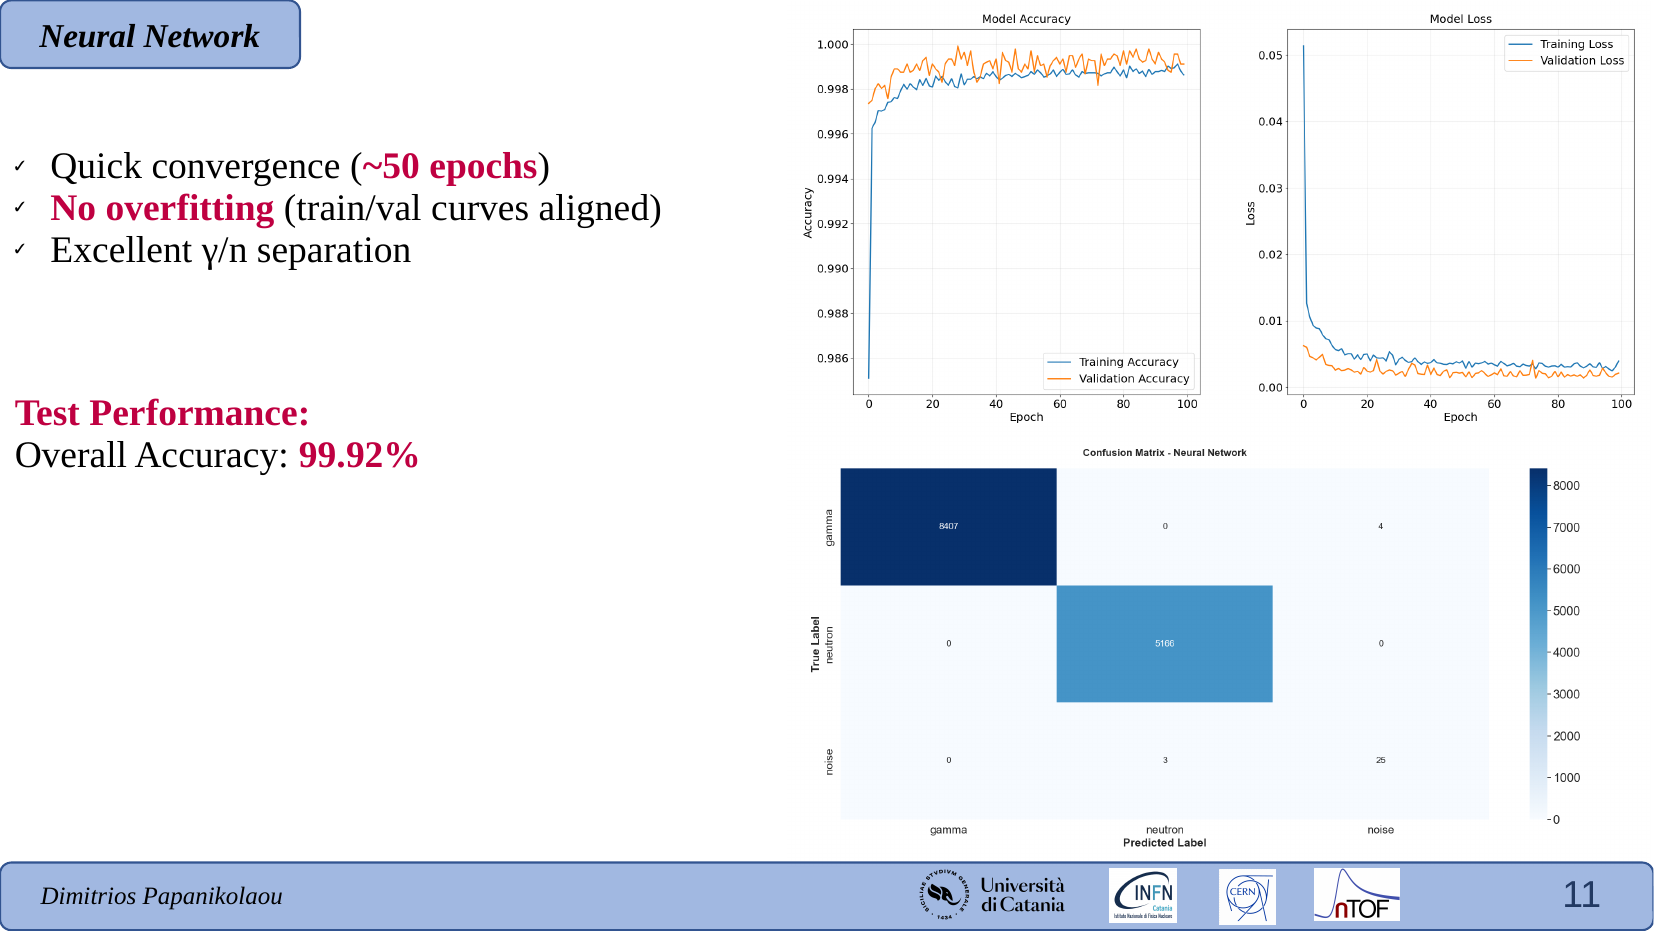

Neural Network
Quick convergence (~50 epochs)
No overfitting (train/val curves aligned)
Excellent γ/n separation
Test Performance:
Overall Accuracy: 99.92%
Dimitrios Papanikolaou